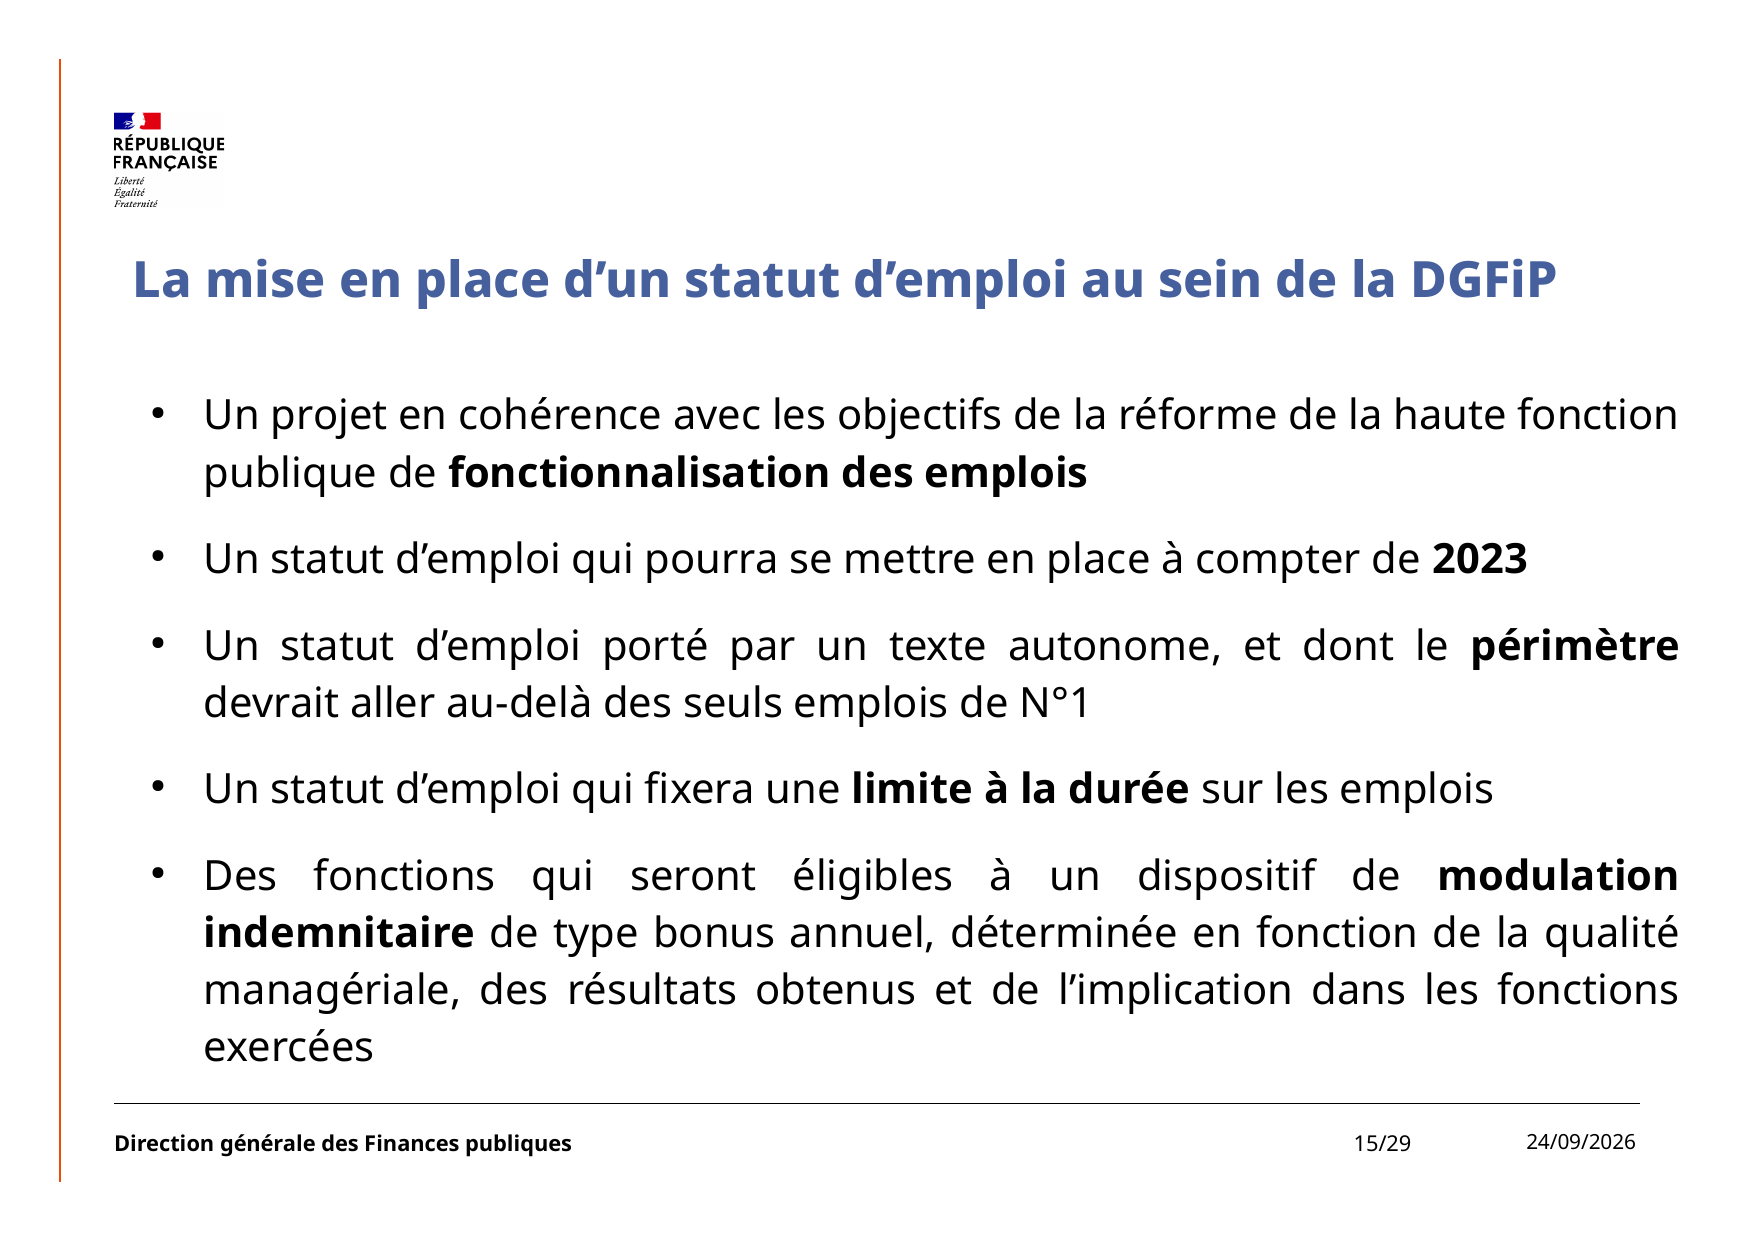

La mise en place d’un statut d’emploi au sein de la DGFiP
Un projet en cohérence avec les objectifs de la réforme de la haute fonction publique de fonctionnalisation des emplois
Un statut d’emploi qui pourra se mettre en place à compter de 2023
Un statut d’emploi porté par un texte autonome, et dont le périmètre devrait aller au-delà des seuls emplois de N°1
Un statut d’emploi qui fixera une limite à la durée sur les emplois
Des fonctions qui seront éligibles à un dispositif de modulation indemnitaire de type bonus annuel, déterminée en fonction de la qualité managériale, des résultats obtenus et de l’implication dans les fonctions exercées